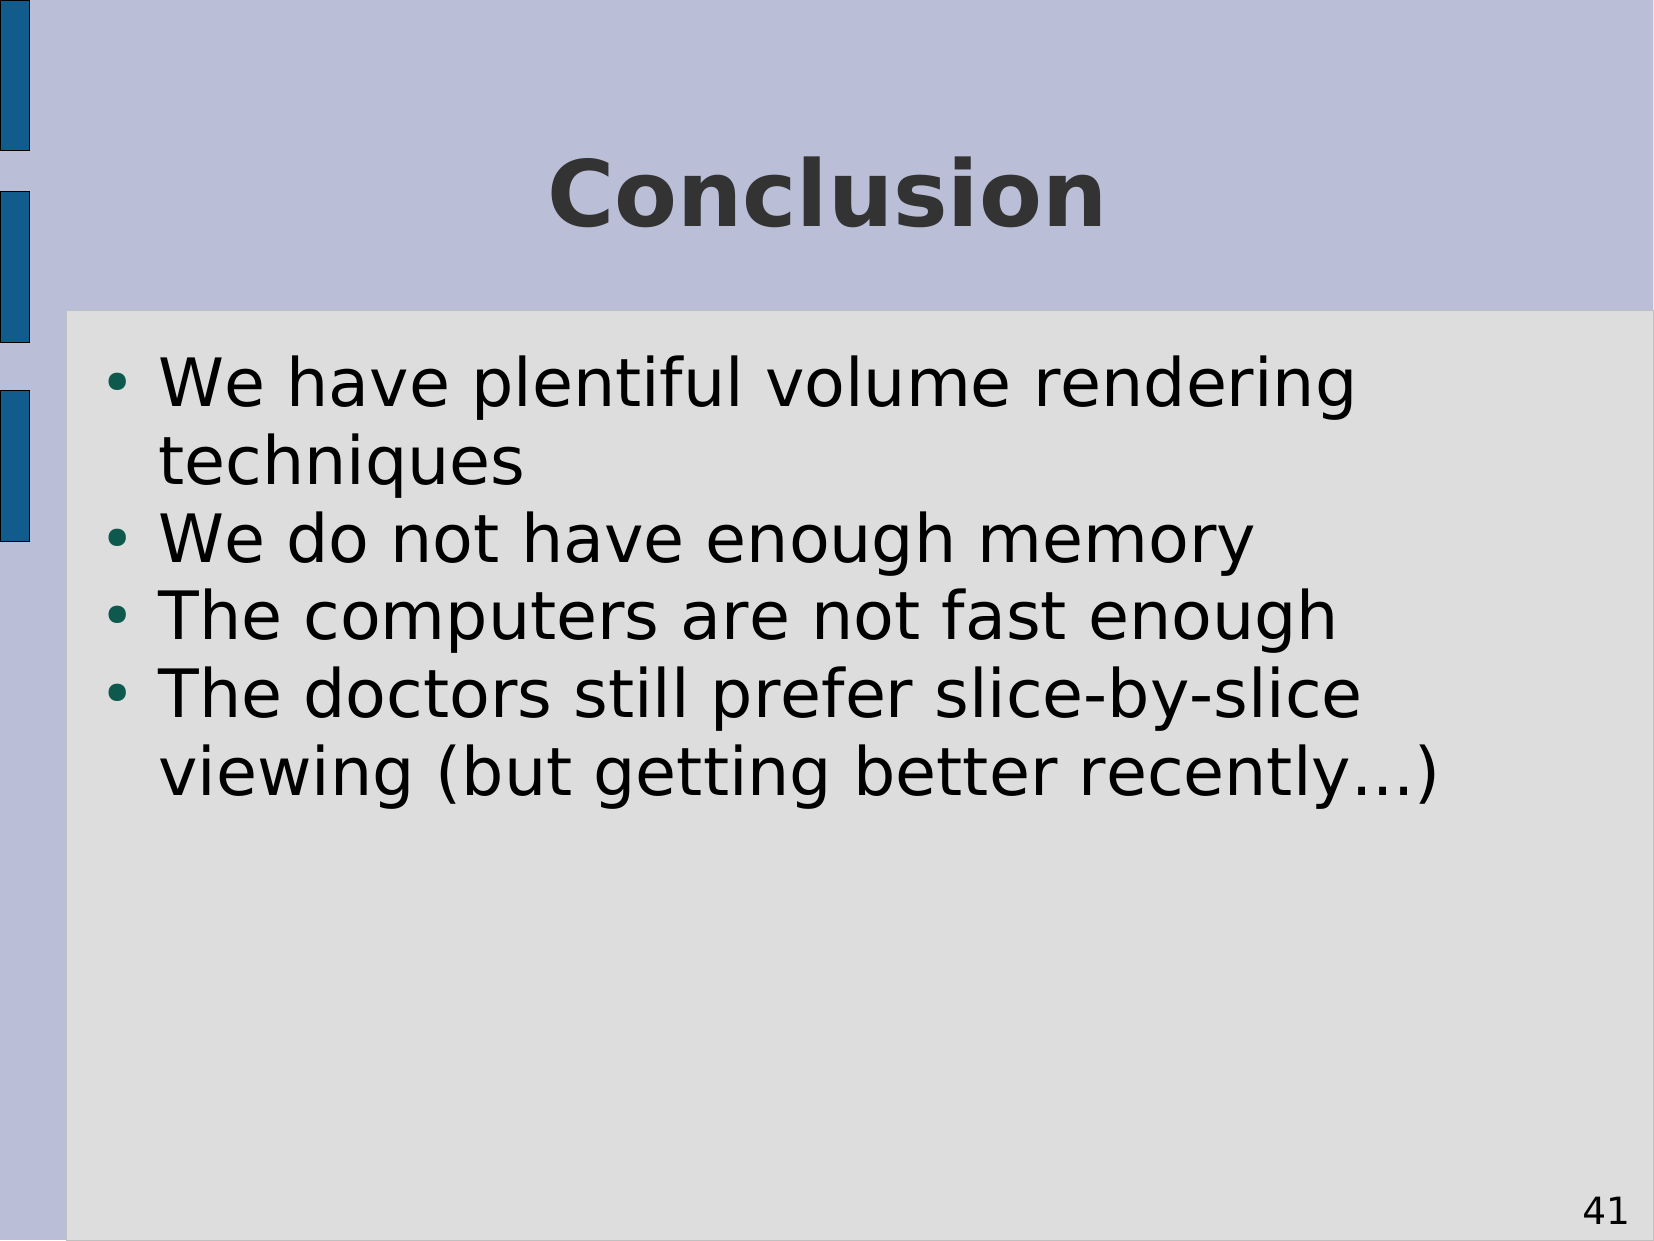

# Conclusion
We have plentiful volume rendering techniques
We do not have enough memory
The computers are not fast enough
The doctors still prefer slice-by-slice viewing (but getting better recently...)